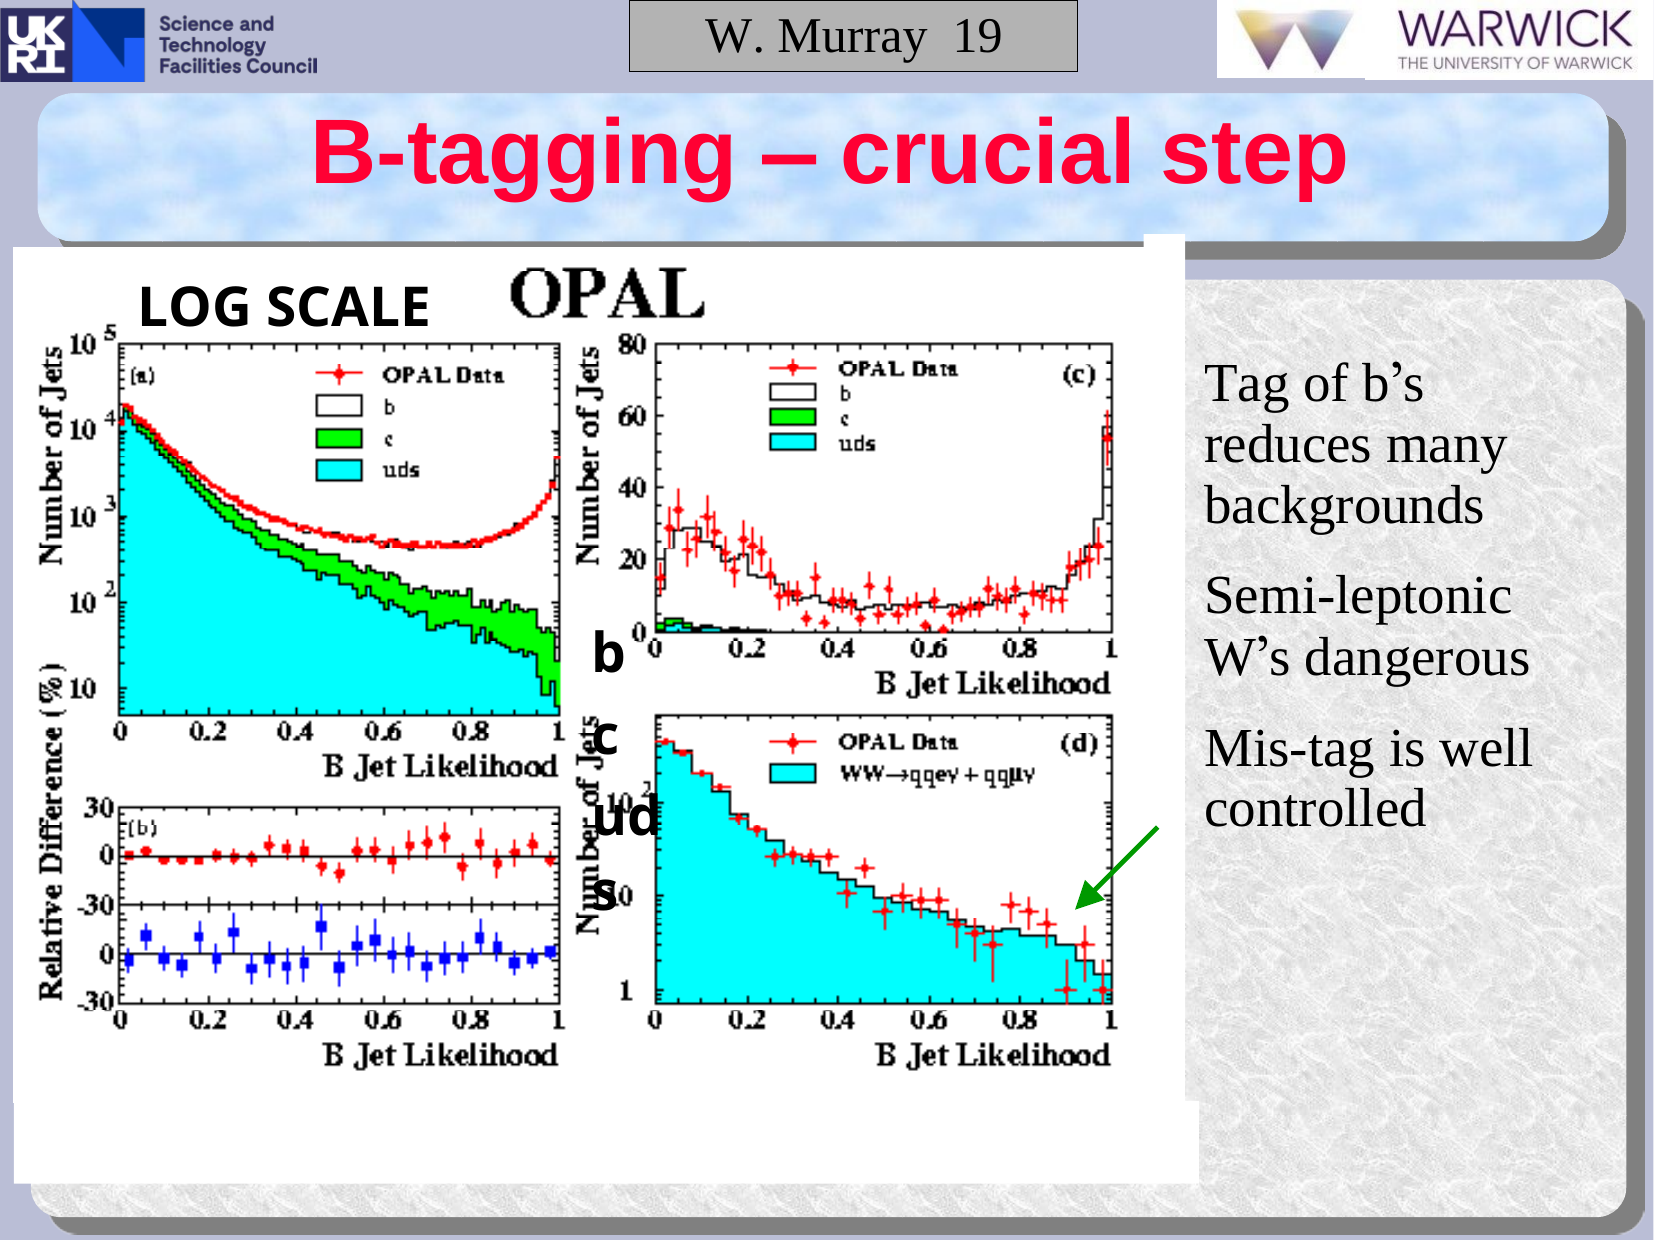

# B-tagging – crucial step
LOG SCALE
Tag of b’s reduces many backgrounds
Semi-leptonic W’s dangerous
Mis-tag is well controlled
b
c
uds
FACTOR >500 IN WW REJECTION REACHED